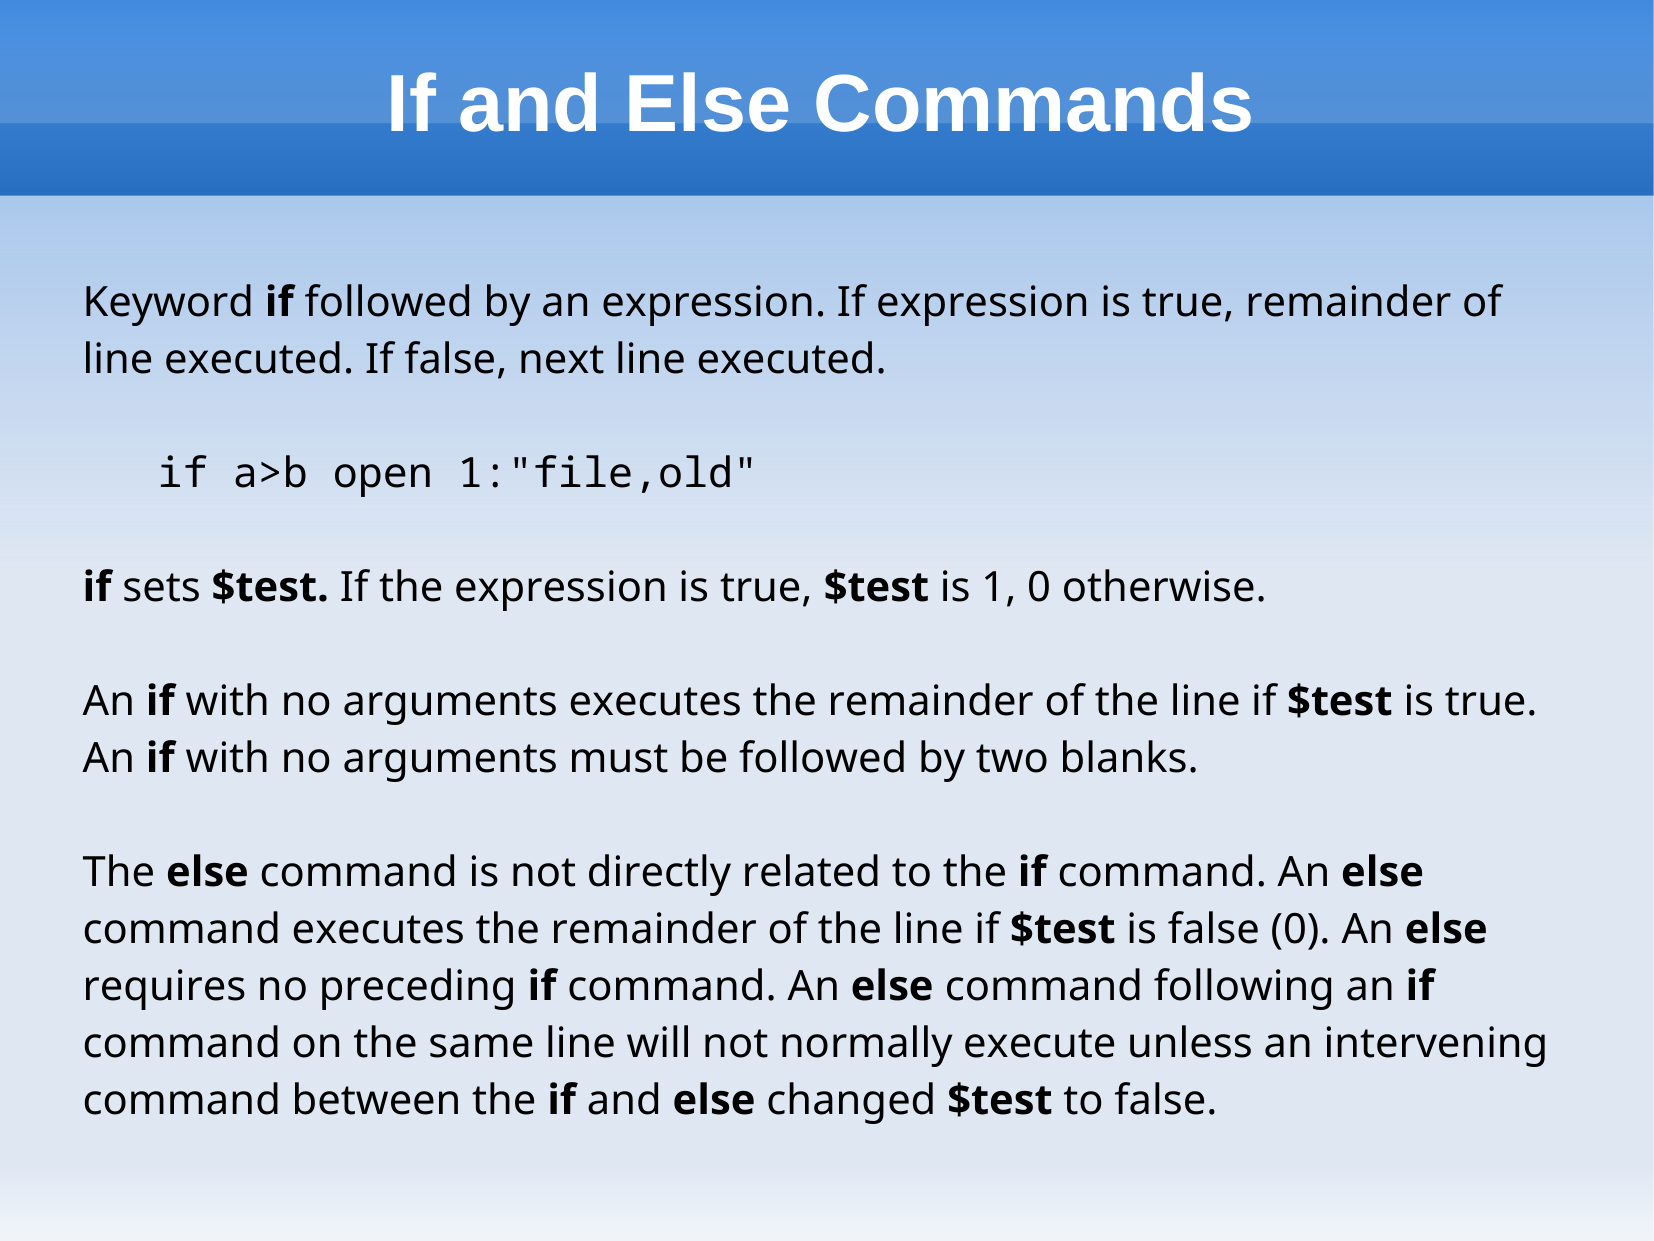

# If and Else Commands
Keyword if followed by an expression. If expression is true, remainder of line executed. If false, next line executed.
 	if a>b open 1:"file,old"
if sets $test. If the expression is true, $test is 1, 0 otherwise.
An if with no arguments executes the remainder of the line if $test is true. An if with no arguments must be followed by two blanks.
The else command is not directly related to the if command. An else command executes the remainder of the line if $test is false (0). An else requires no preceding if command. An else command following an if command on the same line will not normally execute unless an intervening command between the if and else changed $test to false.